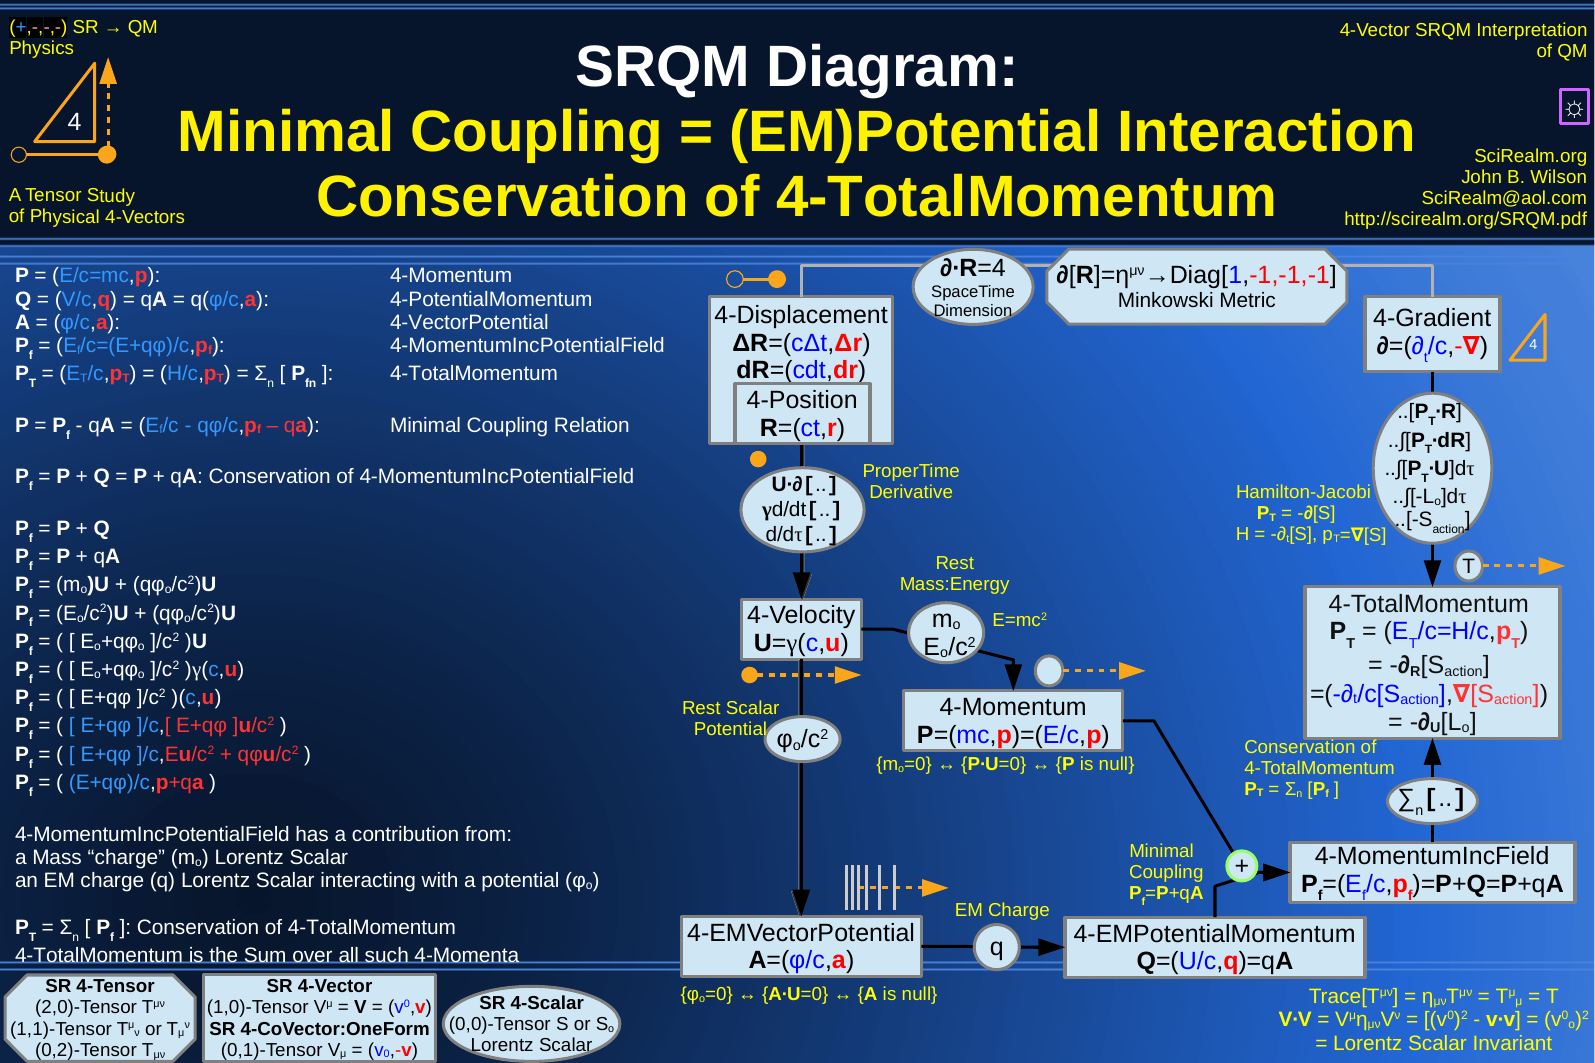

(+,-,-,-) SR → QM
Physics
A Tensor Study
of Physical 4-Vectors
4-Vector SRQM Interpretation
of QM
SciRealm.org
John B. Wilson
SciRealm@aol.com
http://scirealm.org/SRQM.pdf
# SRQM Diagram: Minimal Coupling = (EM)Potential Interaction Conservation of 4-TotalMomentum
4
☼
∂[R]=ημν→Diag[1,-1,-1,-1]
Minkowski Metric
∂∙R=4
SpaceTime
Dimension
P = (E/c=mc,p):				4-Momentum
Q = (V/c,q) = qA = q(φ/c,a):		4-PotentialMomentum
A = (φ/c,a):				4-VectorPotential
Pf = (Ef/c=(E+qφ)/c,pf):			4-MomentumIncPotentialField
PT = (ET/c,pT) = (H/c,pT) = Σn [ Pfn ]:	4-TotalMomentum
P = Pf - qA = (Ef/c - qφ/c,pf – qa):	Minimal Coupling Relation
Pf = P + Q = P + qA: Conservation of 4-MomentumIncPotentialField
Pf = P + Q
Pf = P + qA
Pf = (mo)U + (qφo/c2)U
Pf = (Eo/c2)U + (qφo/c2)U
Pf = ( [ Eo+qφo ]/c2 )U
Pf = ( [ Eo+qφo ]/c2 )γ(c,u)
Pf = ( [ E+qφ ]/c2 )(c,u)
Pf = ( [ E+qφ ]/c,[ E+qφ ]u/c2 )
Pf = ( [ E+qφ ]/c,Eu/c2 + qφu/c2 )
Pf = ( (E+qφ)/c,p+qa )
4-MomentumIncPotentialField has a contribution from:
a Mass “charge” (mo) Lorentz Scalar
an EM charge (q) Lorentz Scalar interacting with a potential (φo)
PT = Σn [ Pf ]: Conservation of 4-TotalMomentum
4-TotalMomentum is the Sum over all such 4-Momenta
4-Displacement
ΔR=(cΔt,Δr)
dR=(cdt,dr)
4-Gradient
∂=(∂t/c,-∇)
4
4-Position
R=(ct,r)
..[PT∙R]
..∫[PT∙dR]
..∫[PT∙U]dτ
..∫[-Lo]dτ
..[-Saction]
ProperTime
Derivative
 U∙∂[..]
γd/dt[..]
d/dτ[..]
Hamilton-Jacobi
 PT = -∂[S]
H = -∂t[S], pT=∇[S]
Rest
Mass:Energy
T
4-TotalMomentum
PT = (ET/c=H/c,pT)
= -∂R[Saction]
=(-∂t/c[Saction],∇[Saction])
= -∂U[Lo]
4-Velocity
U=γ(c,u)
E=mc2
mo
 Eo/c2
Rest Scalar
Potential
4-Momentum
P=(mc,p)=(E/c,p)
φo/c2
Conservation of
4-TotalMomentum
PT = Σn [Pf ]
{mo=0} ↔ {P∙U=0} ↔ {P is null}
∑n[..]
Minimal
Coupling
Pf=P+qA
4-MomentumIncField
Pf=(Ef/c,pf)=P+Q=P+qA
+
EM Charge
4-EMVectorPotential
A=(φ/c,a)
4-EMPotentialMomentum
Q=(U/c,q)=qA
q
SR 4-Tensor
(2,0)-Tensor Tμν
(1,1)-Tensor Tμν or Tμν
(0,2)-Tensor Tμν
SR 4-Vector
(1,0)-Tensor Vμ = V = (v0,v)
SR 4-CoVector:OneForm
(0,1)-Tensor Vμ = (v0,-v)
{φo=0} ↔ {A∙U=0} ↔ {A is null}
Trace[Tμν] = ημνTμν = Tμμ = T
V∙V = VμημνVν = [(v0)2 - v∙v] = (v0o)2
= Lorentz Scalar Invariant
SR 4-Scalar
(0,0)-Tensor S or So
Lorentz Scalar